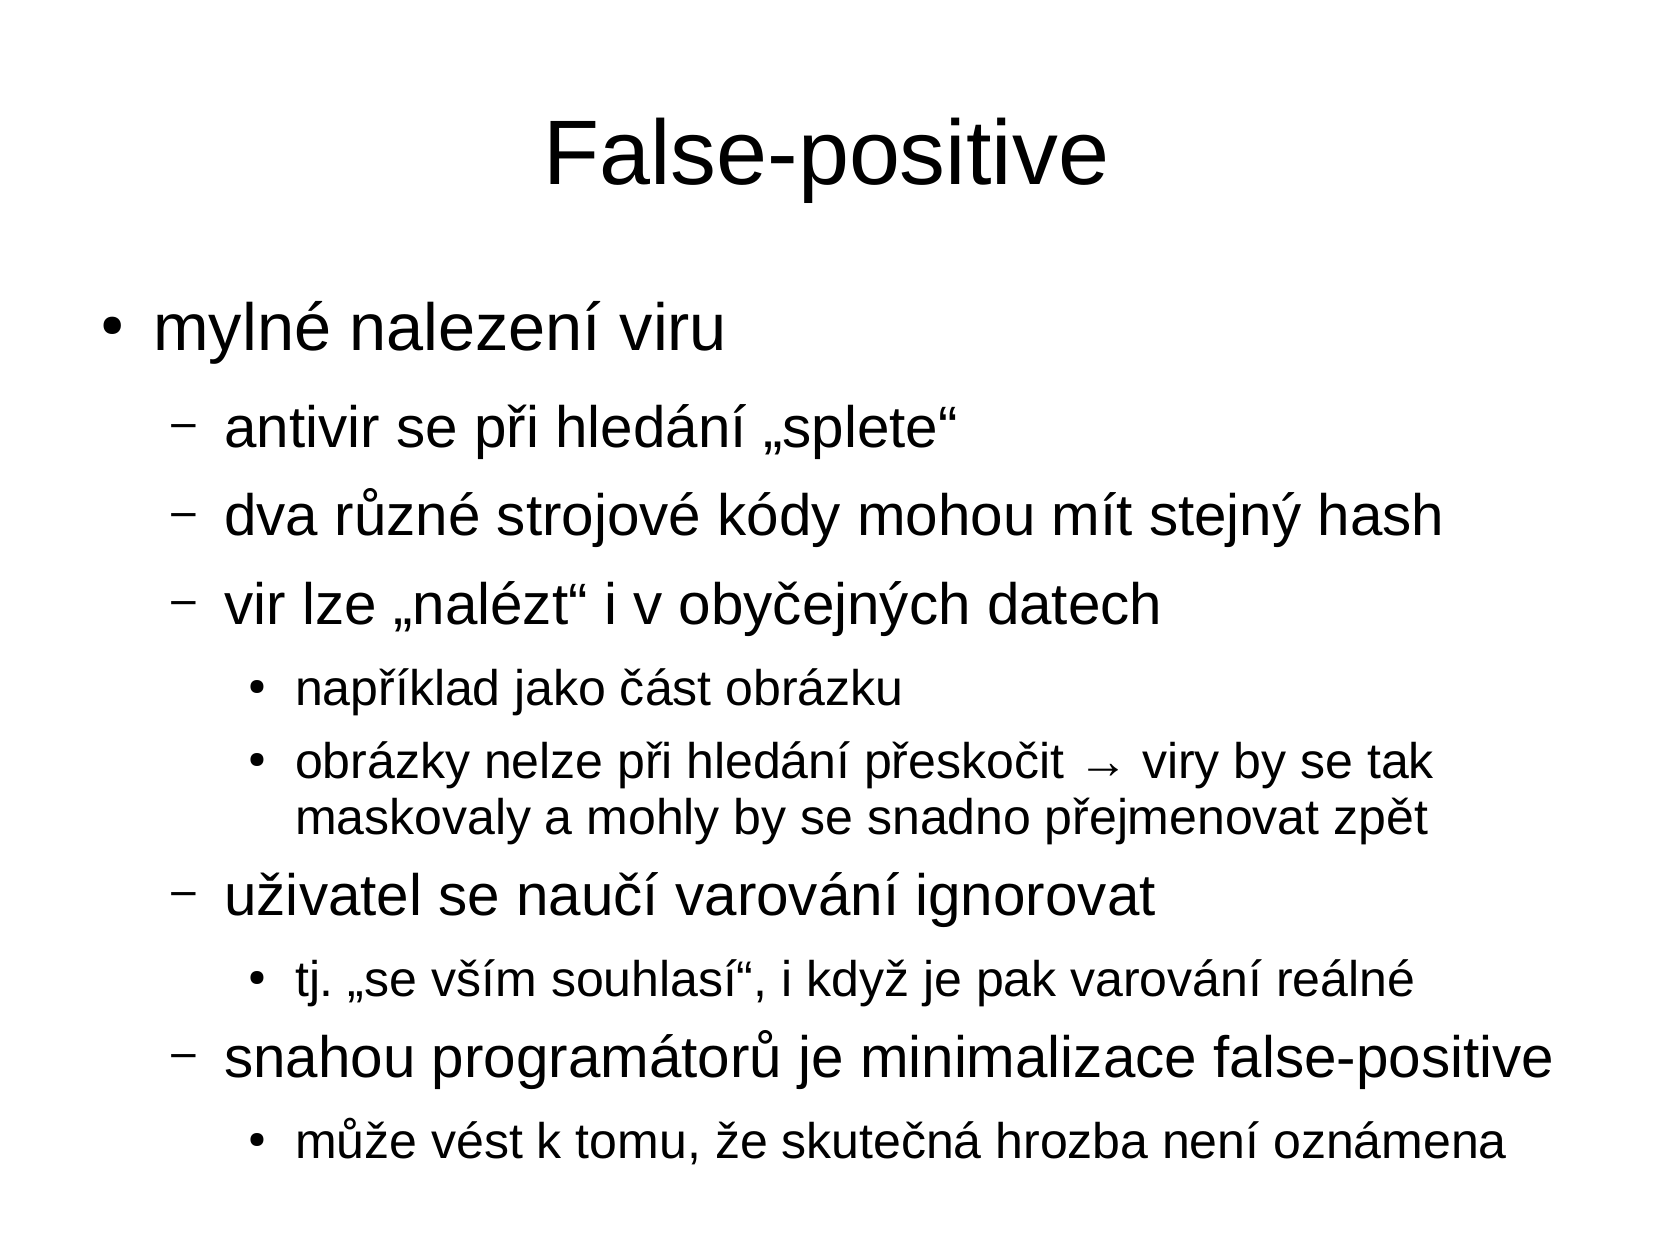

# False-positive
mylné nalezení viru
antivir se při hledání „splete“
dva různé strojové kódy mohou mít stejný hash
vir lze „nalézt“ i v obyčejných datech
například jako část obrázku
obrázky nelze při hledání přeskočit → viry by se tak maskovaly a mohly by se snadno přejmenovat zpět
uživatel se naučí varování ignorovat
tj. „se vším souhlasí“, i když je pak varování reálné
snahou programátorů je minimalizace false-positive
může vést k tomu, že skutečná hrozba není oznámena